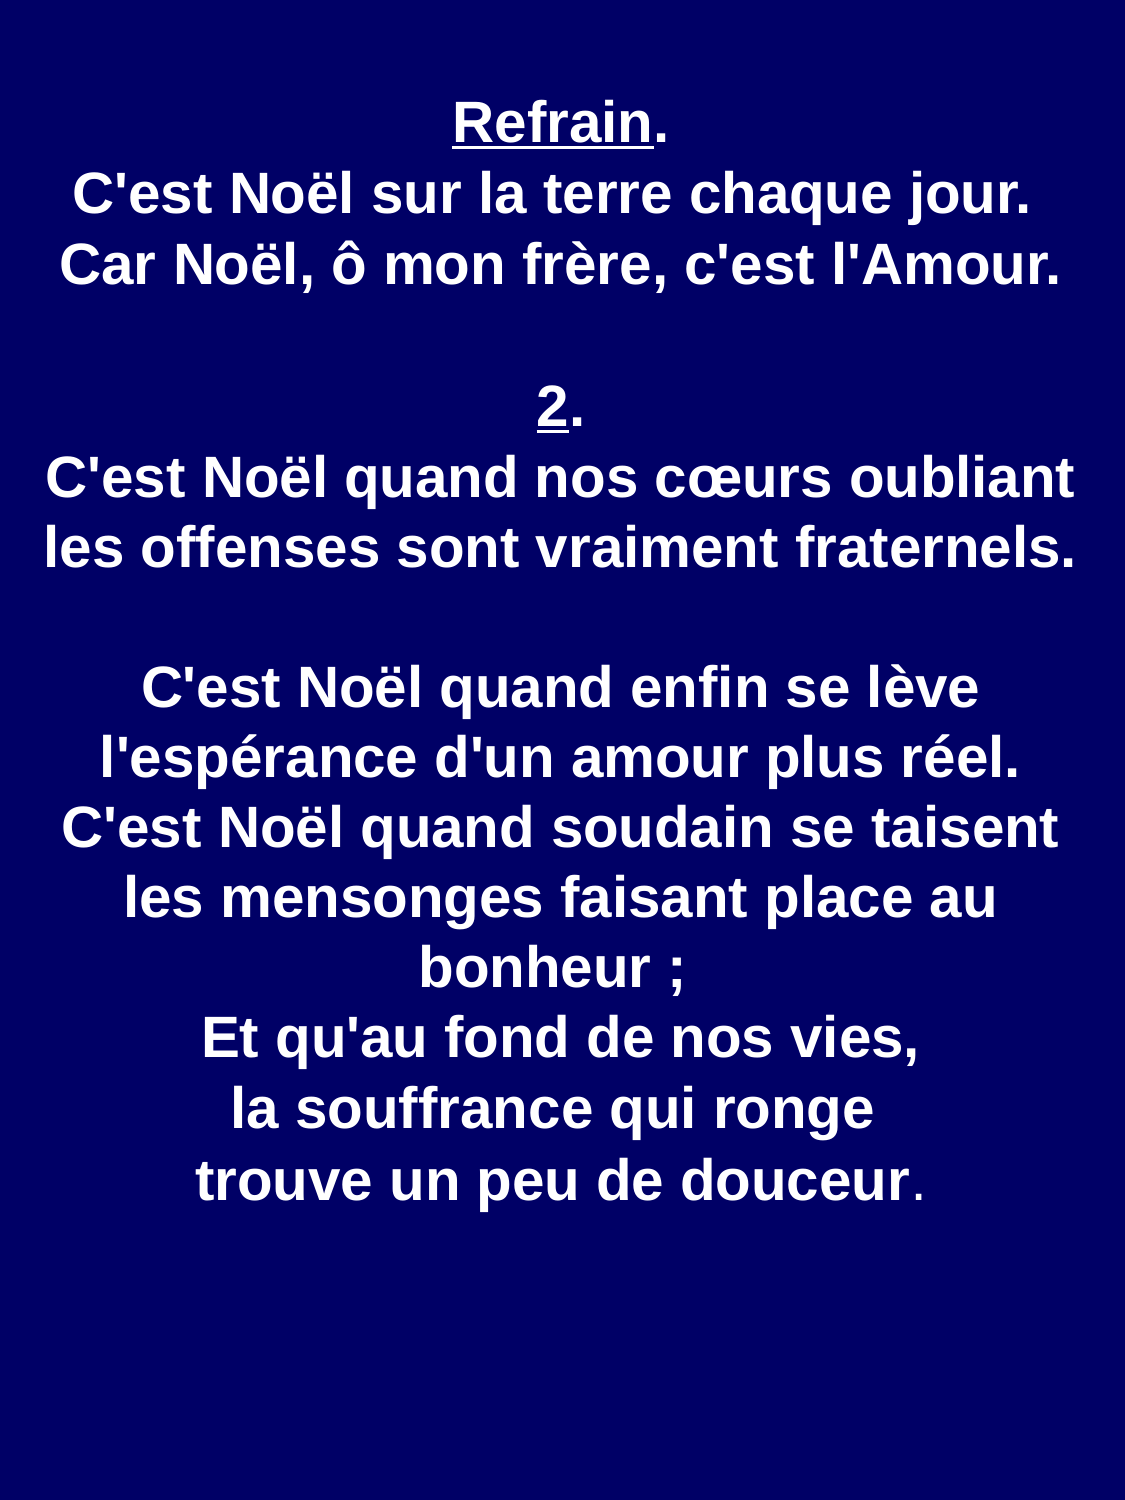

Refrain.
C'est Noël sur la terre chaque jour.
Car Noël, ô mon frère, c'est l'Amour.
2.
C'est Noël quand nos cœurs oubliant les offenses sont vraiment fraternels.
C'est Noël quand enfin se lève l'espérance d'un amour plus réel.
C'est Noël quand soudain se taisent les mensonges faisant place au bonheur ;
Et qu'au fond de nos vies,
la souffrance qui ronge
trouve un peu de douceur.